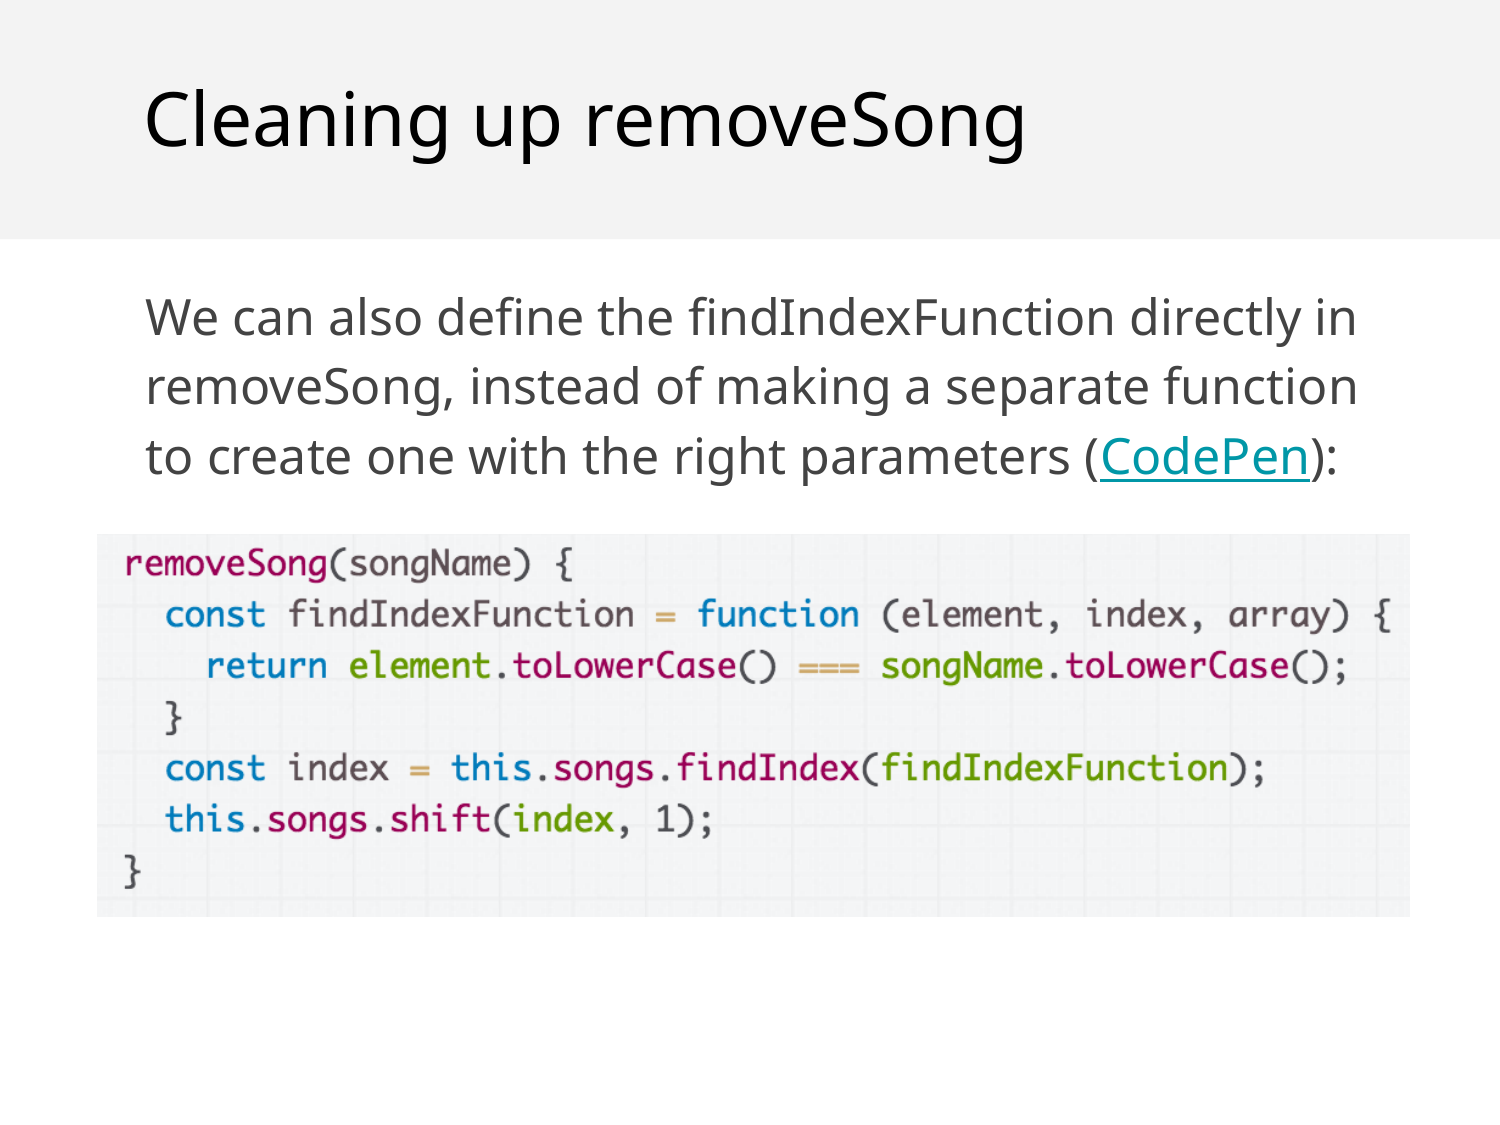

# Cleaning up removeSong
We can also define the findIndexFunction directly in removeSong, instead of making a separate function to create one with the right parameters (CodePen):